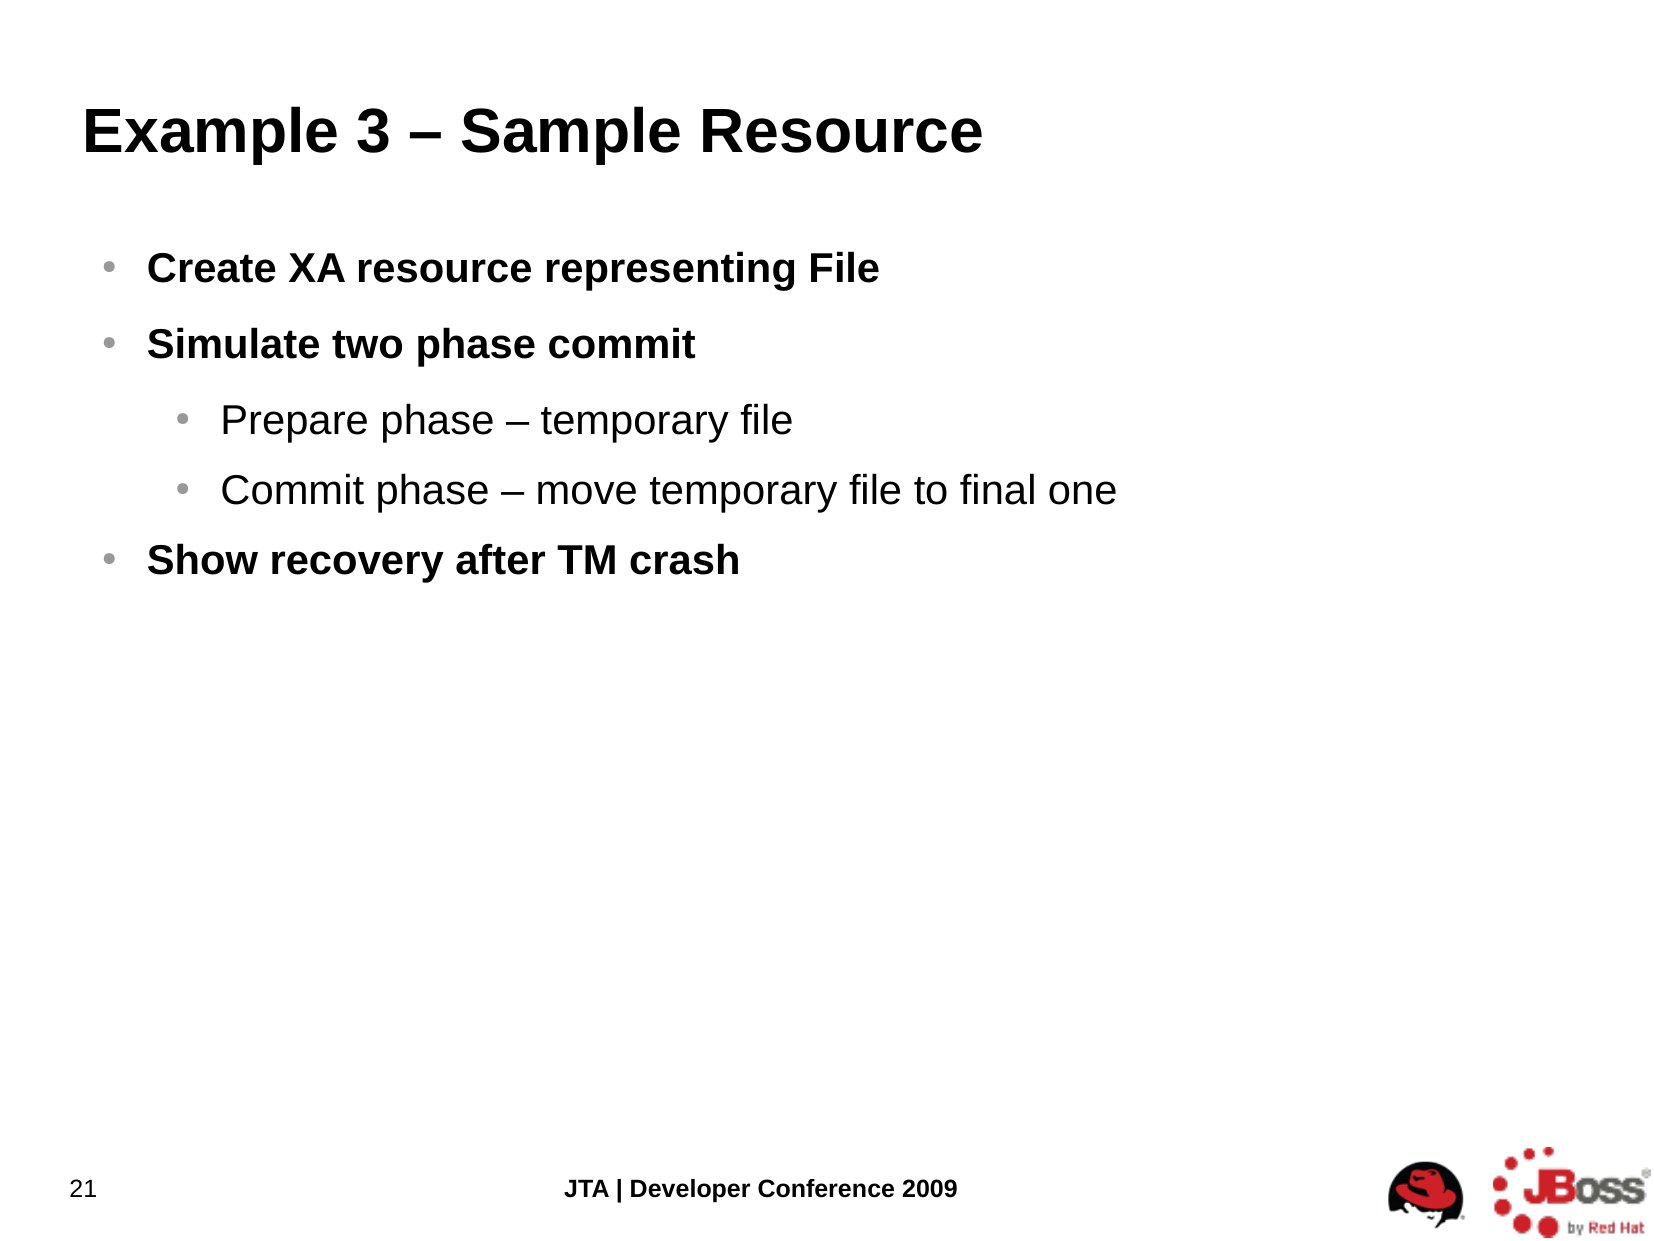

# Example 3 – Sample Resource
Create XA resource representing File
Simulate two phase commit
Prepare phase – temporary file
Commit phase – move temporary file to final one
Show recovery after TM crash